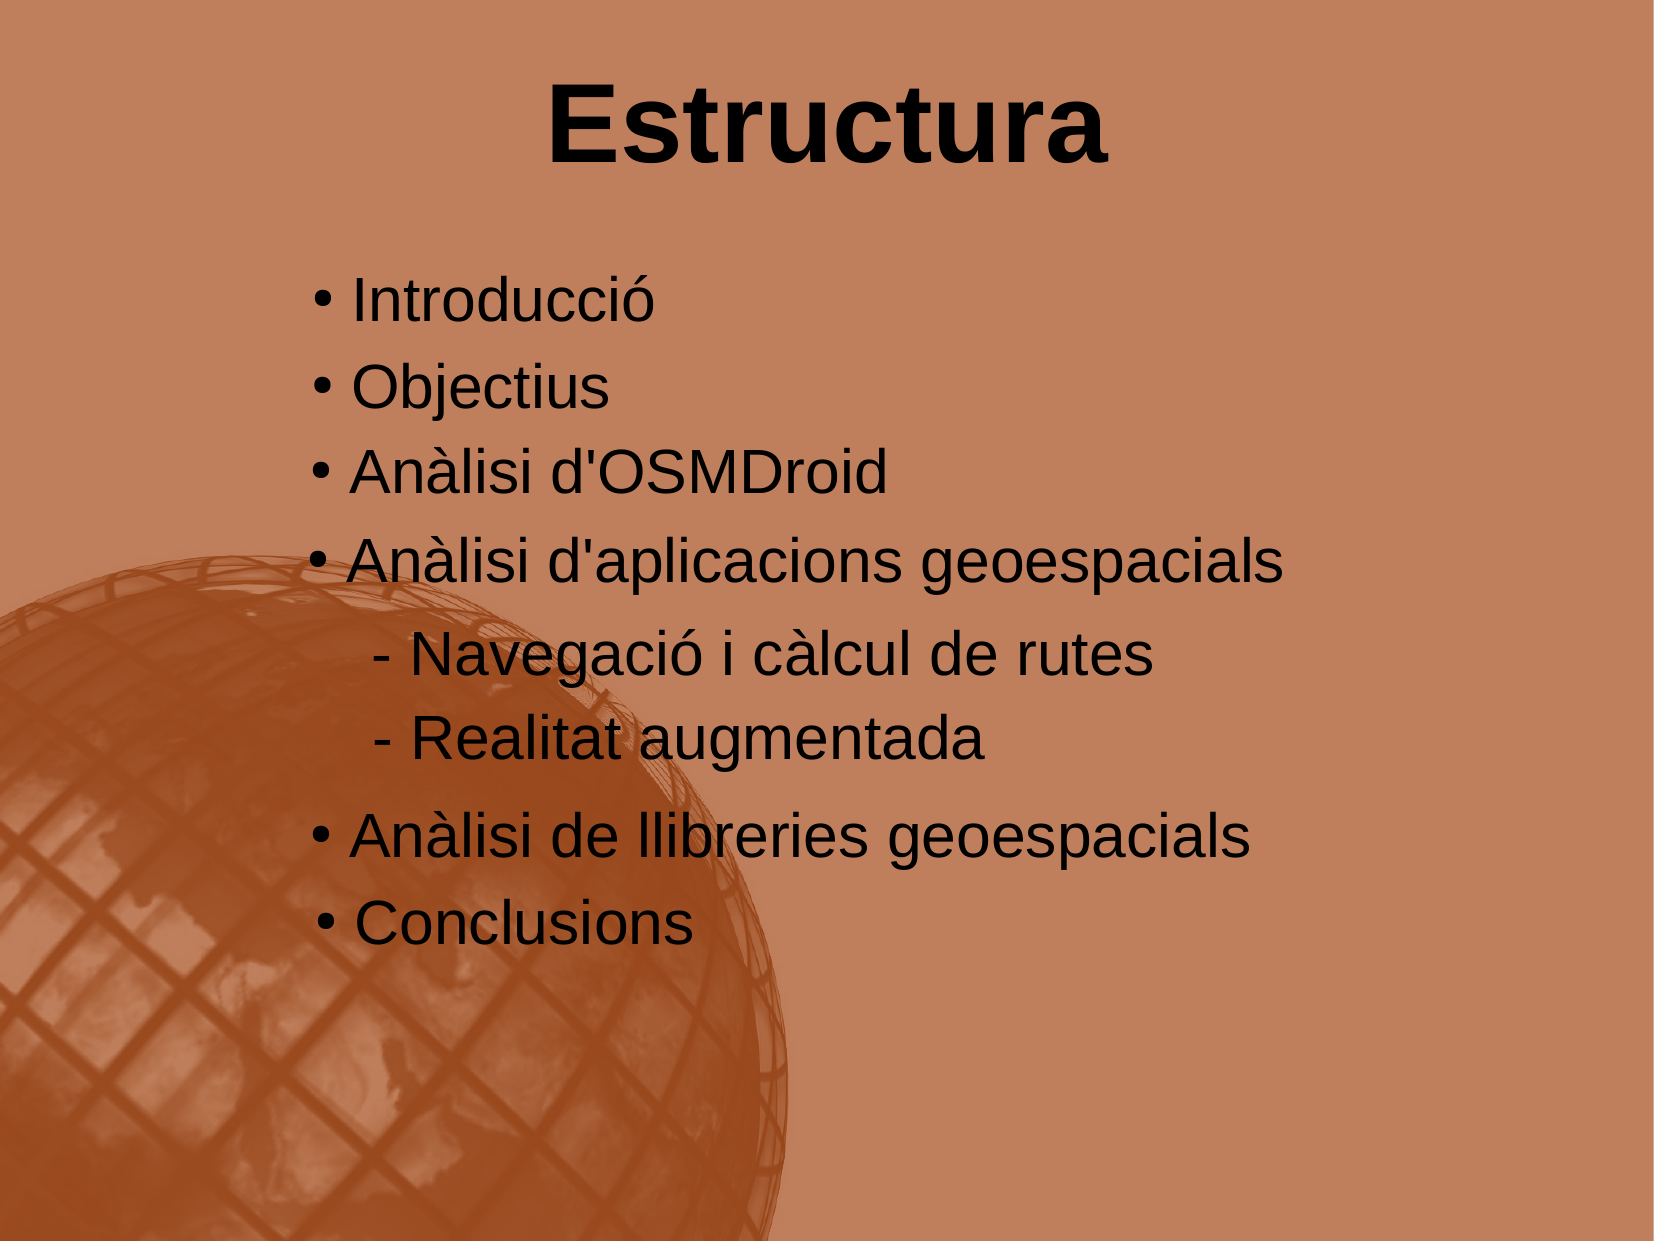

# Estructura
 Introducció
 Objectius
 Anàlisi d'OSMDroid
 Anàlisi d'aplicacions geoespacials
- Navegació i càlcul de rutes
- Realitat augmentada
 Anàlisi de llibreries geoespacials
 Conclusions